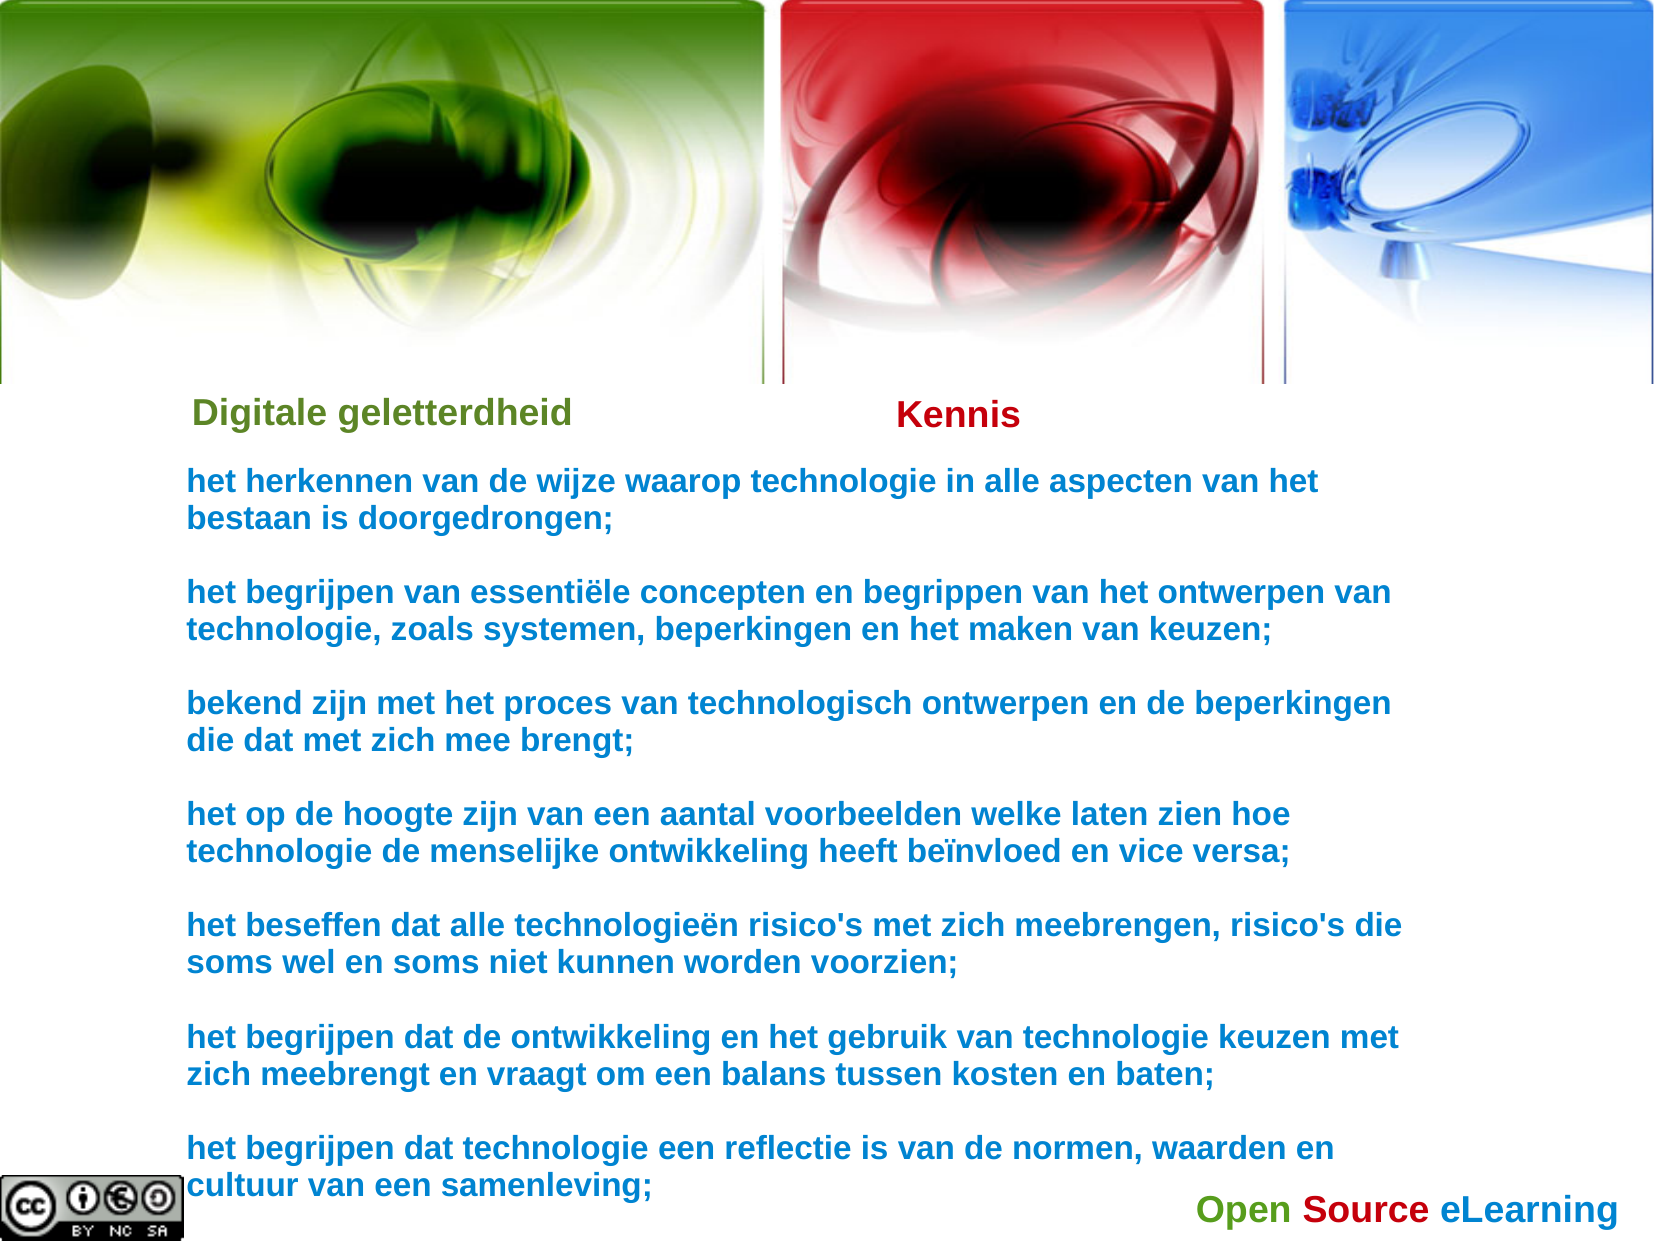

Digitale geletterdheid
Kennis
het herkennen van de wijze waarop technologie in alle aspecten van het bestaan is doorgedrongen;
het begrijpen van essentiële concepten en begrippen van het ontwerpen van technologie, zoals systemen, beperkingen en het maken van keuzen;
bekend zijn met het proces van technologisch ontwerpen en de beperkingen die dat met zich mee brengt;
het op de hoogte zijn van een aantal voorbeelden welke laten zien hoe technologie de menselijke ontwikkeling heeft beïnvloed en vice versa;
het beseffen dat alle technologieën risico's met zich meebrengen, risico's die soms wel en soms niet kunnen worden voorzien;
het begrijpen dat de ontwikkeling en het gebruik van technologie keuzen met zich meebrengt en vraagt om een balans tussen kosten en baten;
het begrijpen dat technologie een reflectie is van de normen, waarden en cultuur van een samenleving;
Open Source eLearning